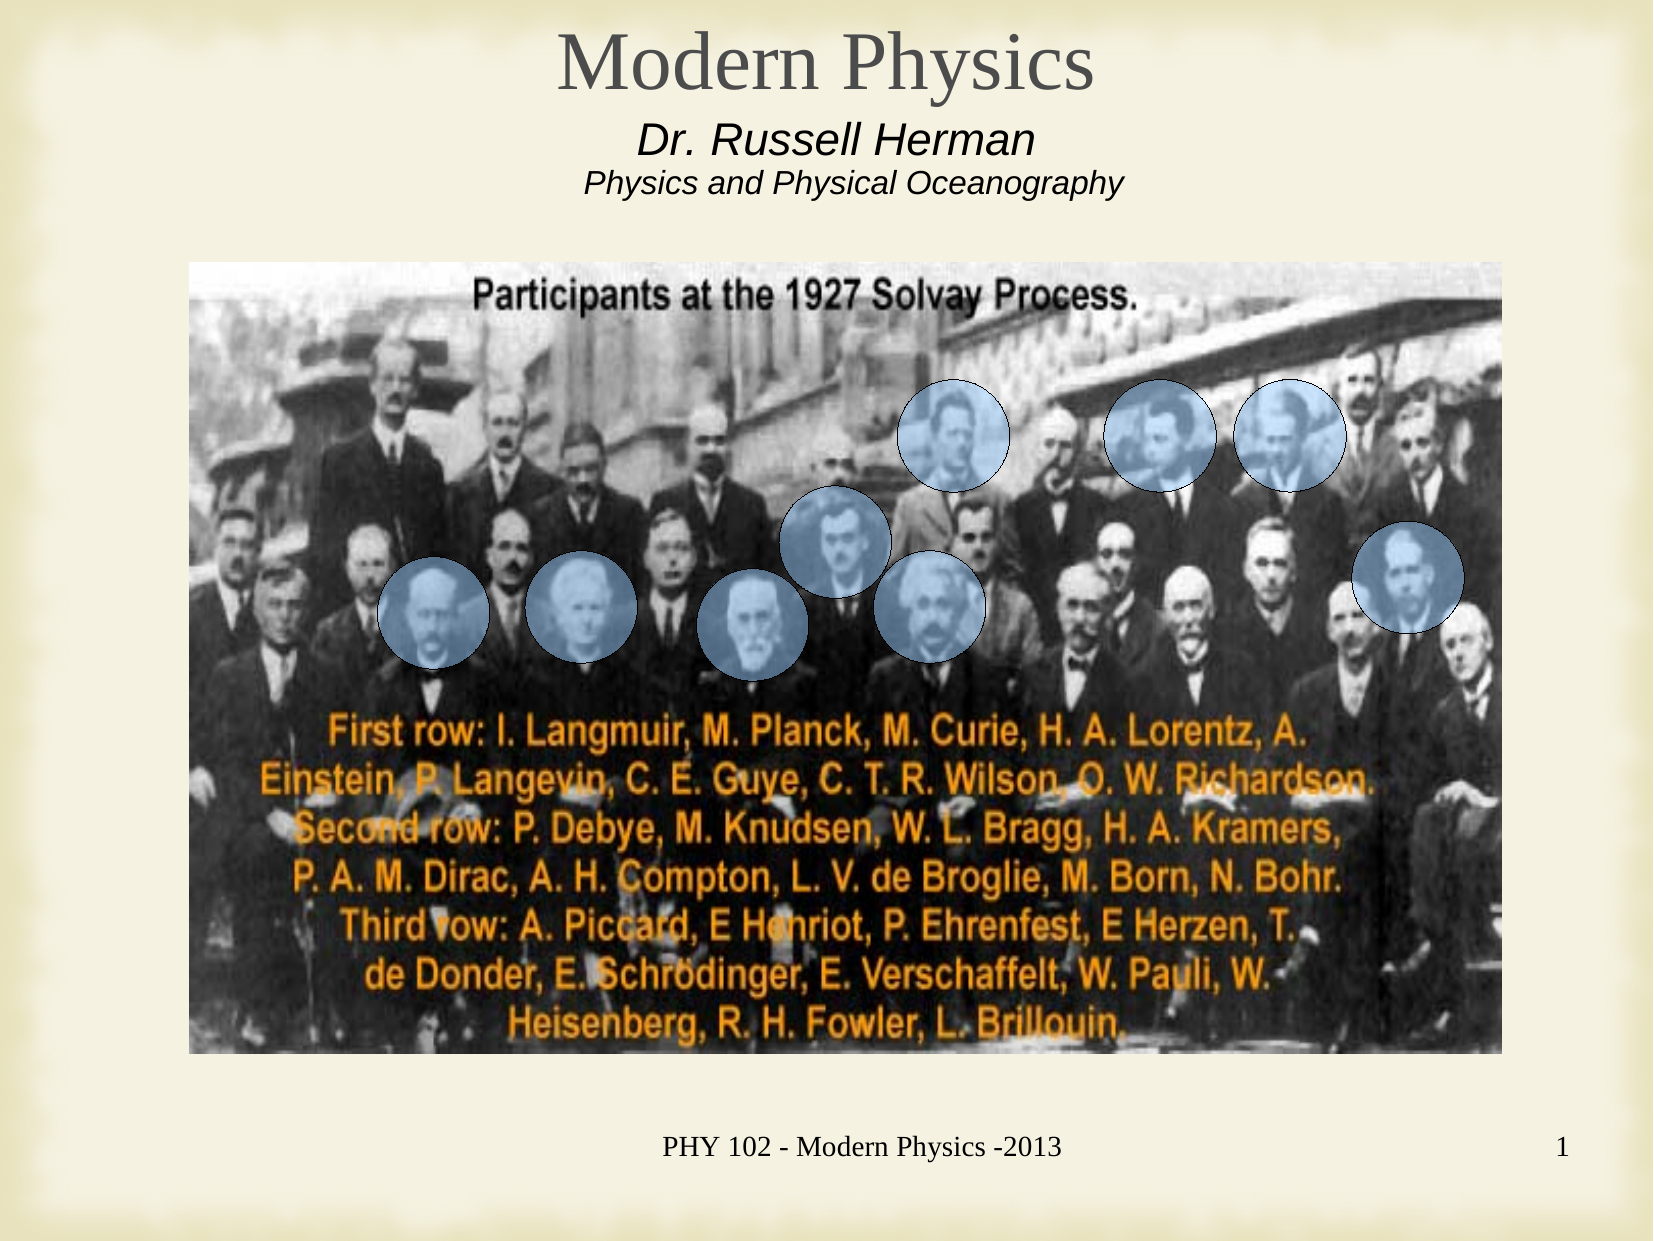

# Modern Physics
Dr. Russell Herman
Physics and Physical Oceanography
PHY 102 - Modern Physics -2013
1